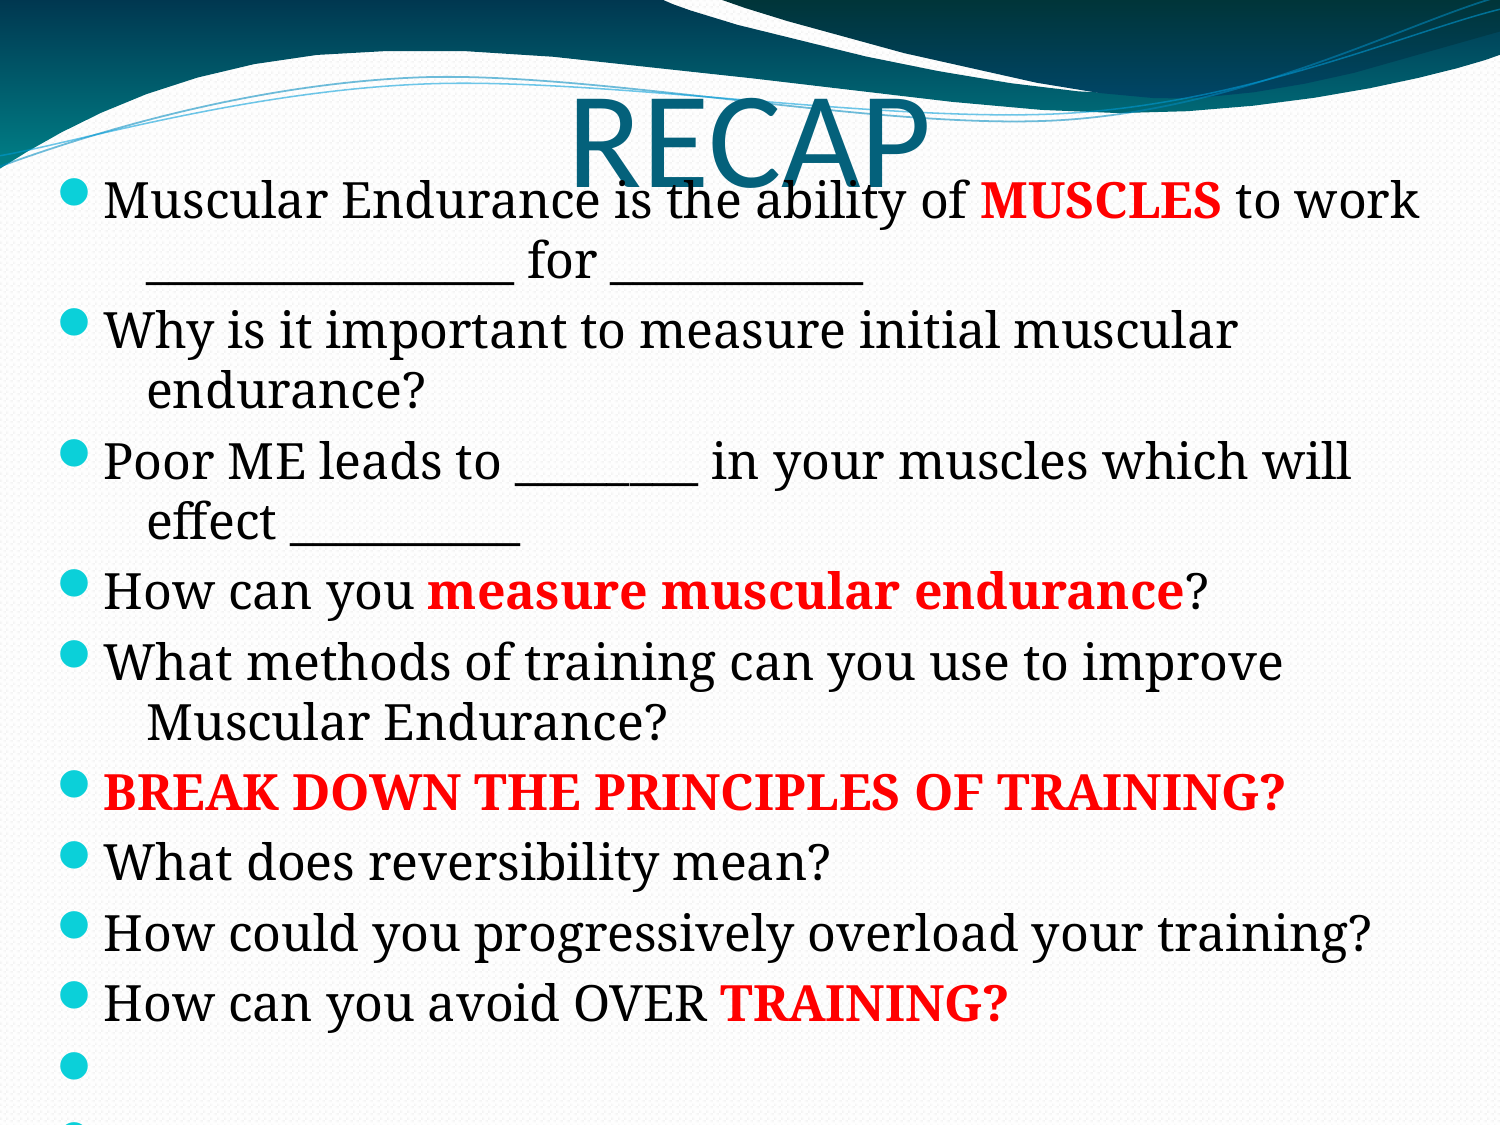

# RECAP
Muscular Endurance is the ability of MUSCLES to work ________________ for ___________
Why is it important to measure initial muscular endurance?
Poor ME leads to ________ in your muscles which will effect __________
How can you measure muscular endurance?
What methods of training can you use to improve Muscular Endurance?
BREAK DOWN THE PRINCIPLES OF TRAINING?
What does reversibility mean?
How could you progressively overload your training?
How can you avoid OVER TRAINING?